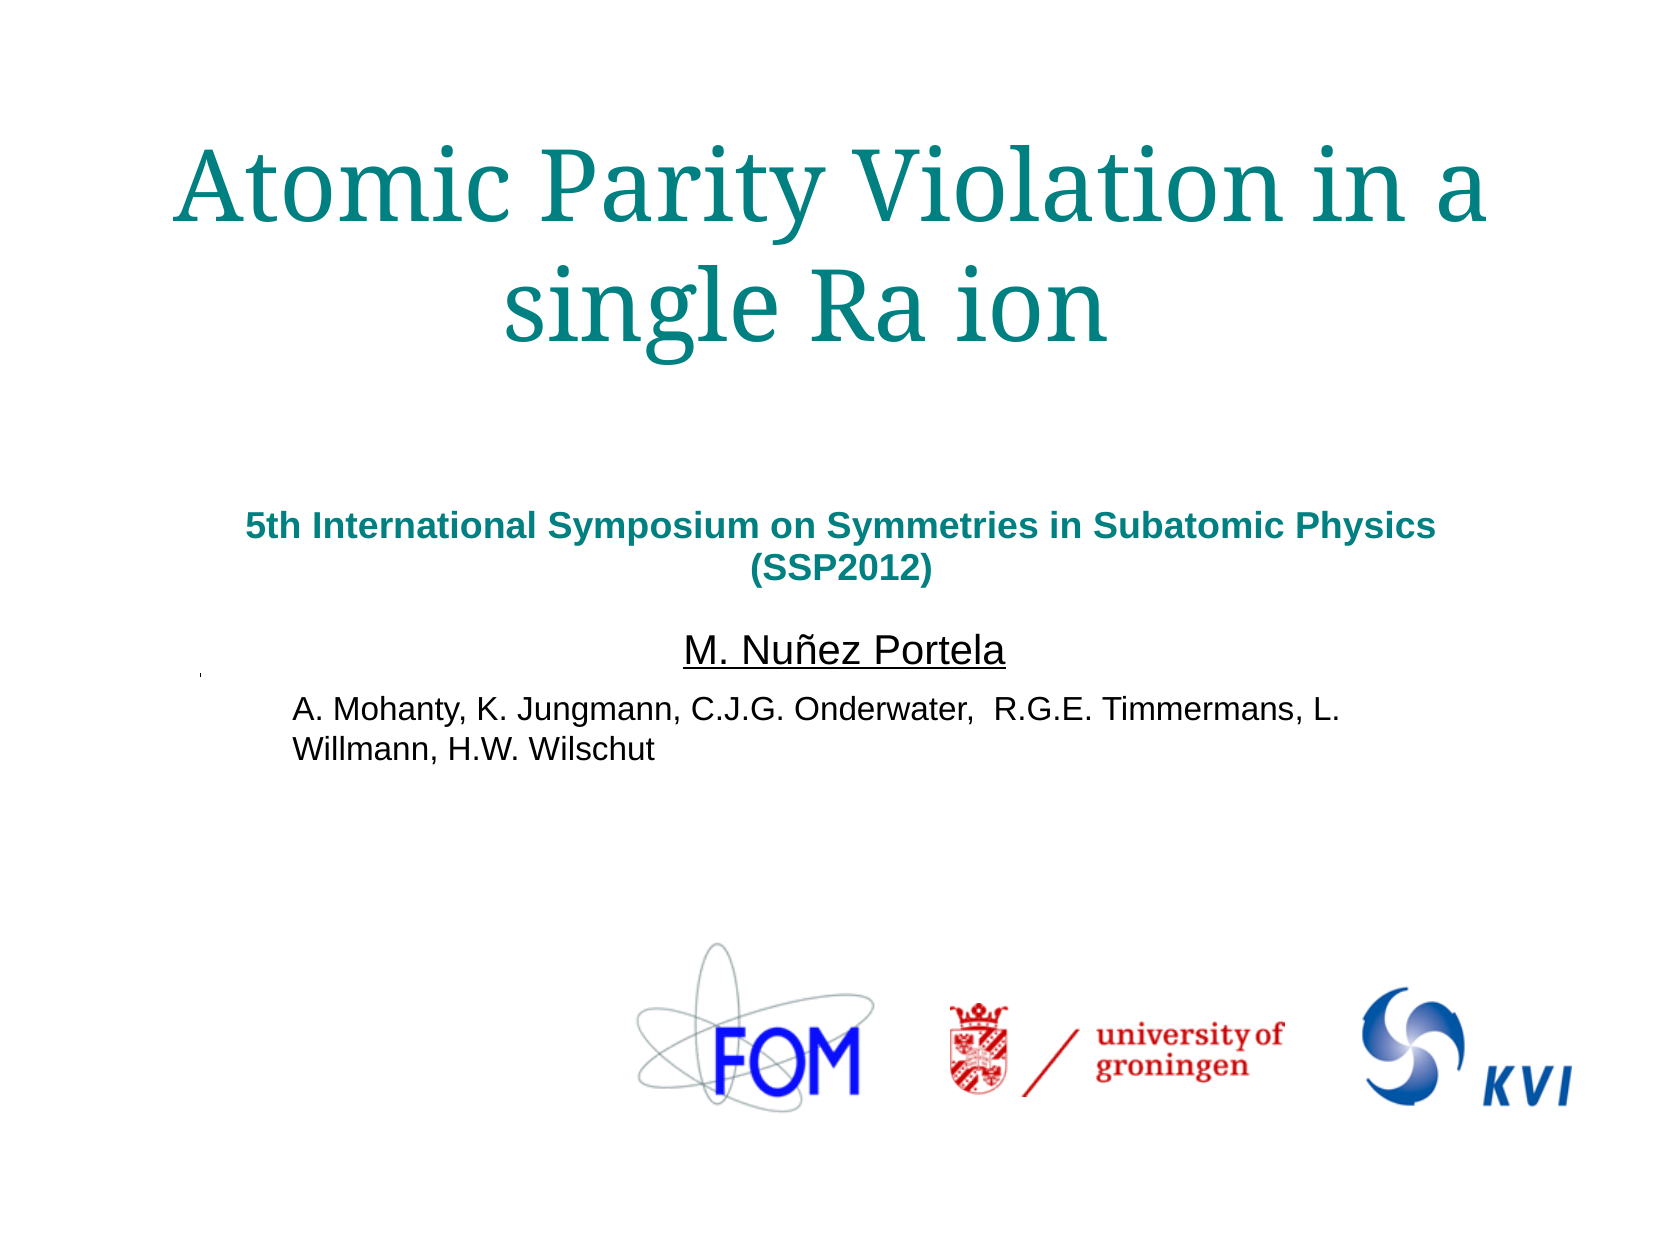

# Atomic Parity Violation in a single Ra ion
5th International Symposium on Symmetries in Subatomic Physics (SSP2012)
M. Nuñez Portela
A. Mohanty, K. Jungmann, C.J.G. Onderwater, R.G.E. Timmermans, L. Willmann, H.W. Wilschut